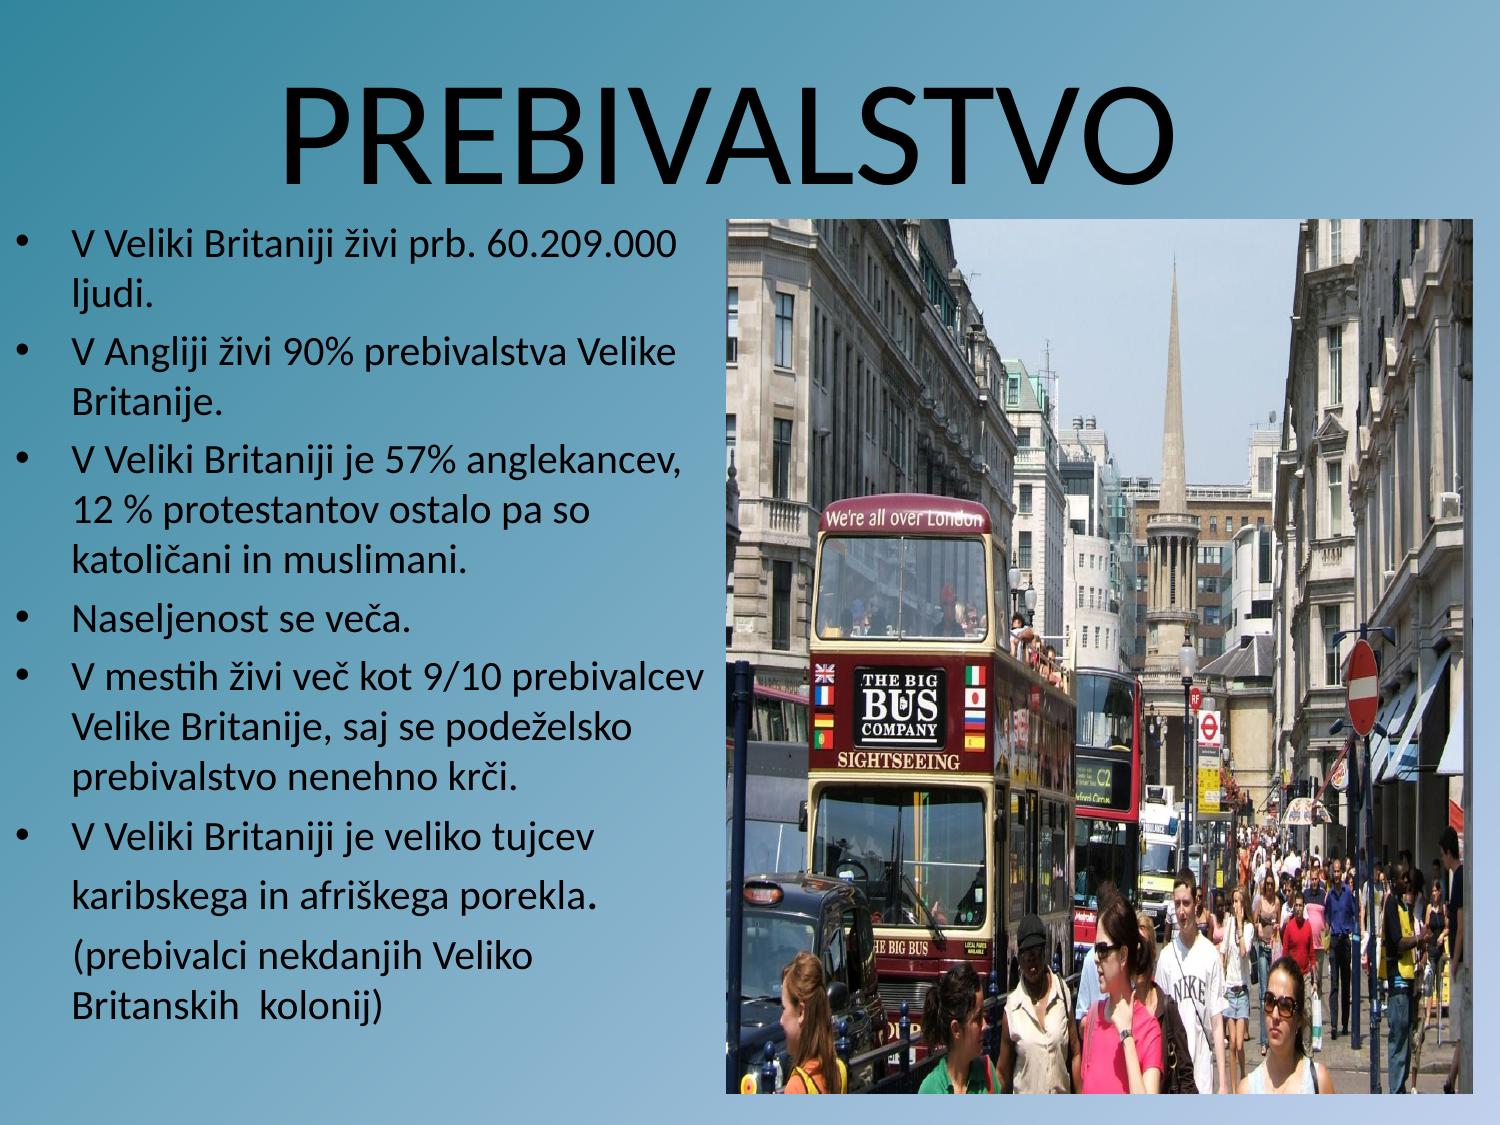

# PREBIVALSTVO
V Veliki Britaniji živi prb. 60.209.000 ljudi.
V Angliji živi 90% prebivalstva Velike Britanije.
V Veliki Britaniji je 57% anglekancev, 12 % protestantov ostalo pa so katoličani in muslimani.
Naseljenost se veča.
V mestih živi več kot 9/10 prebivalcev Velike Britanije, saj se podeželsko prebivalstvo nenehno krči.
V Veliki Britaniji je veliko tujcev karibskega in afriškega porekla.
 (prebivalci nekdanjih Veliko Britanskih kolonij)